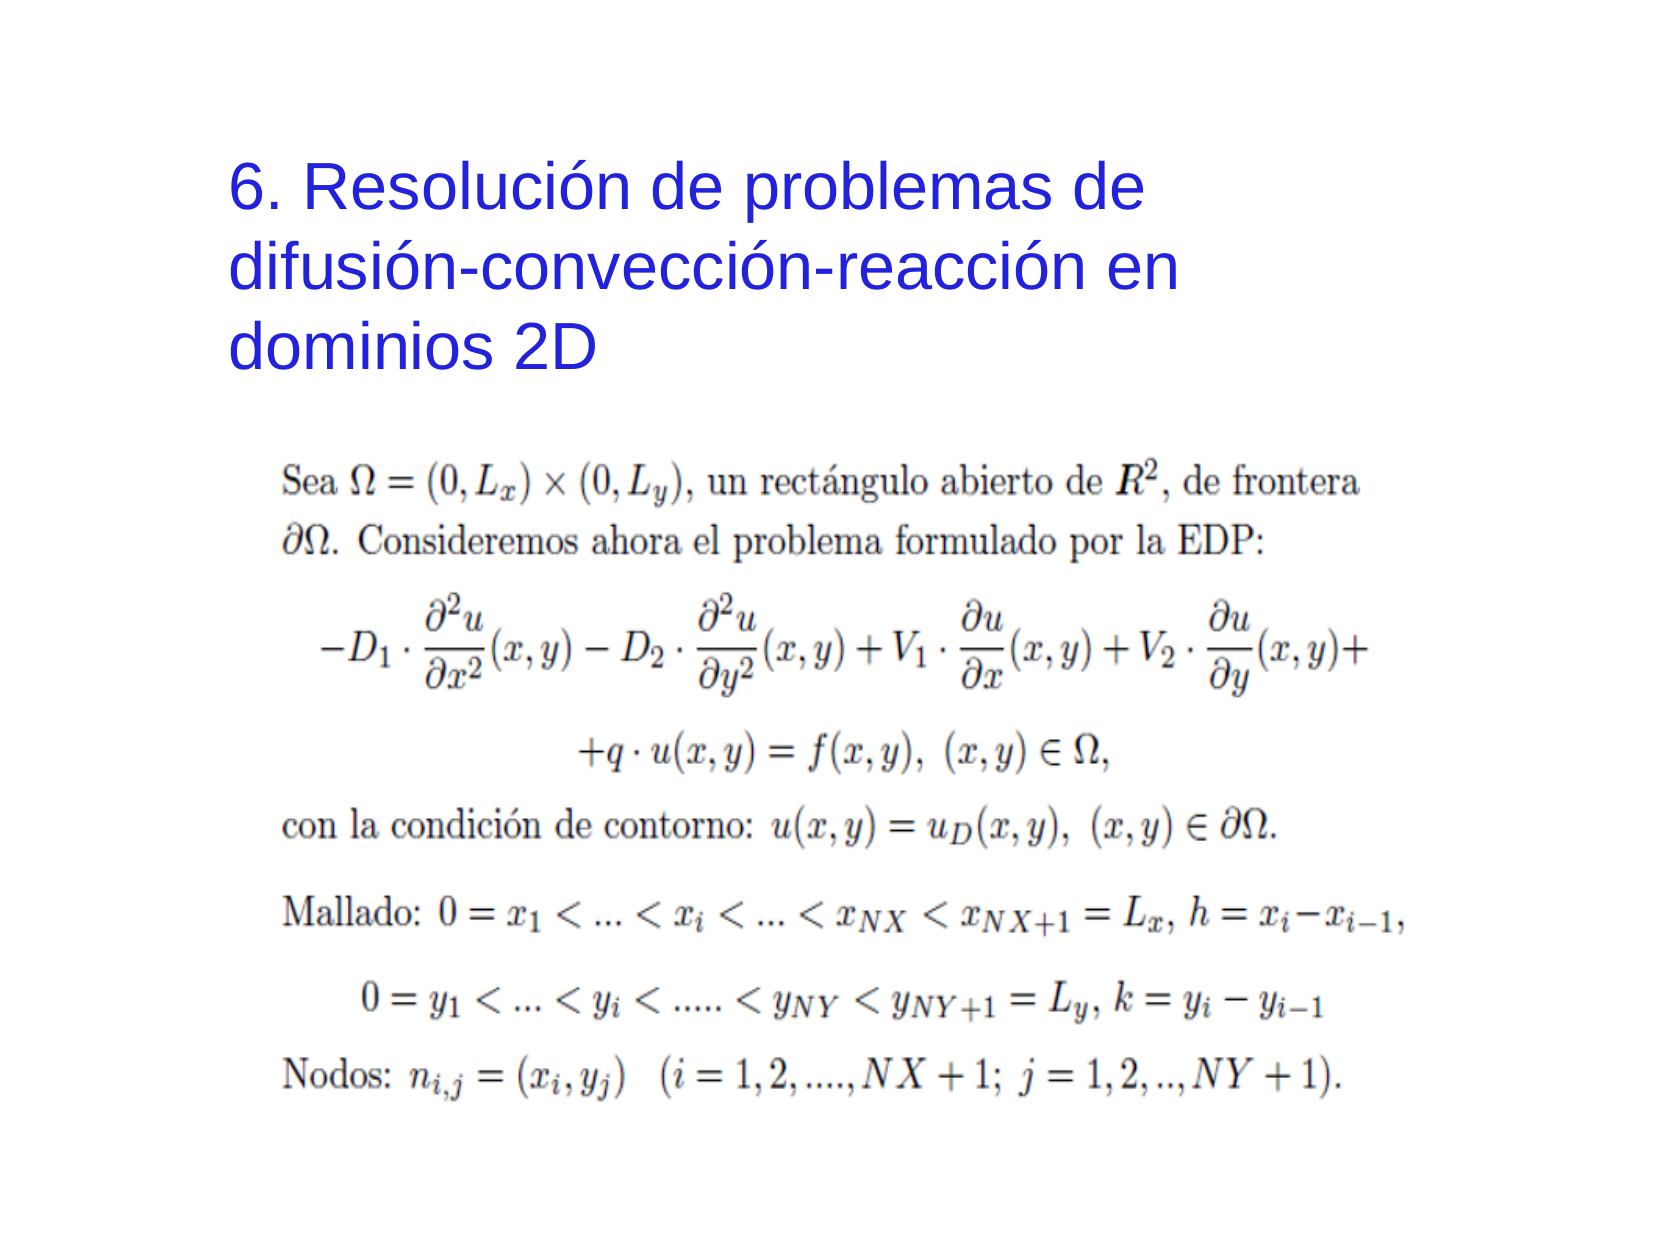

6. Resolución de problemas de difusión-convección-reacción en dominios 2D